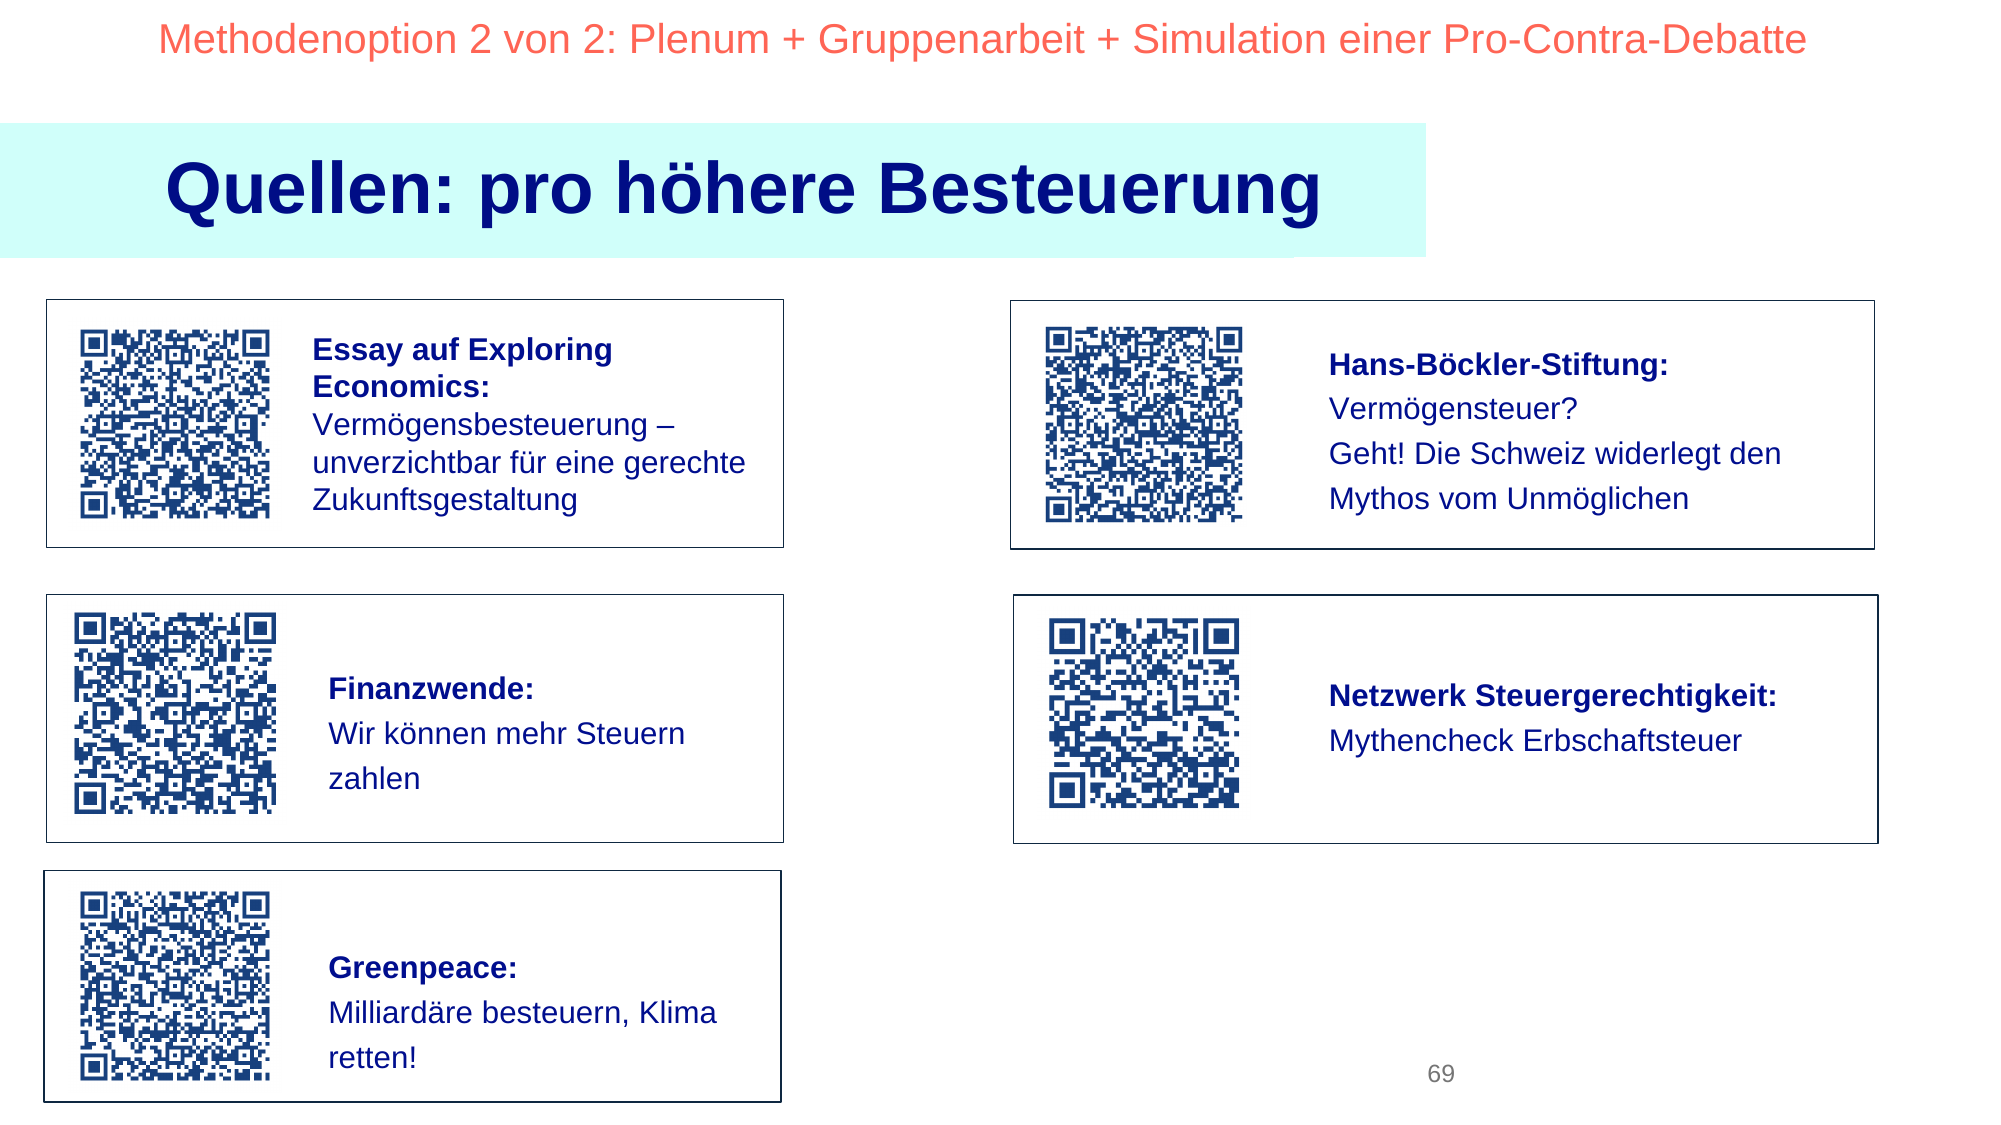

Methodenoption 2 von 2: Plenum + Gruppenarbeit + Simulation einer Pro-Contra-Debatte
Quellen: pro höhere Besteuerung
# Essay auf Exploring Economics:
Vermögensbesteuerung – unverzichtbar für eine gerechte Zukunftsgestaltung
Hans-Böckler-Stiftung: Vermögensteuer?
Geht! Die Schweiz widerlegt den Mythos vom Unmöglichen
Finanzwende:
Wir können mehr Steuern zahlen
Netzwerk Steuergerechtigkeit: Mythencheck Erbschaftsteuer
Greenpeace:
Milliardäre besteuern, Klima retten!